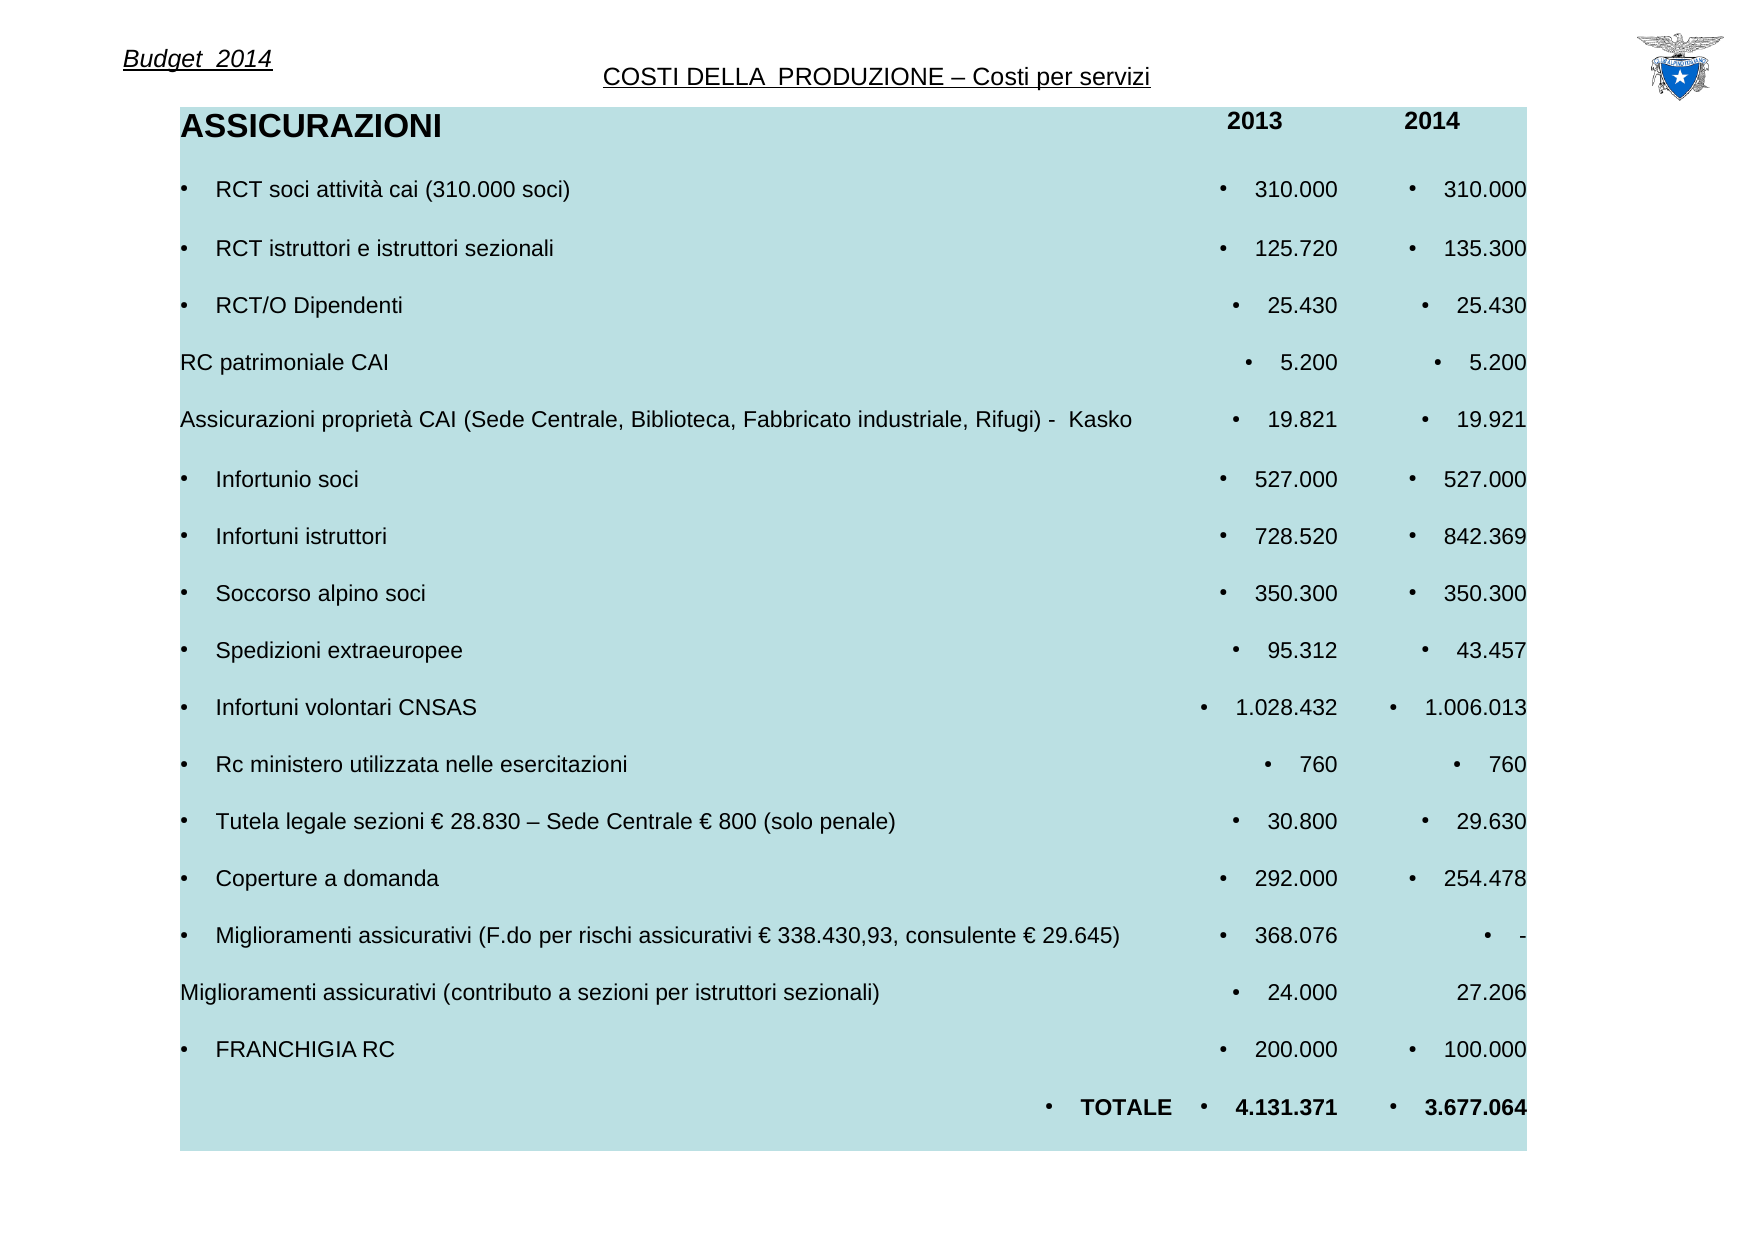

Budget 2014
COSTI DELLA PRODUZIONE – Costi per servizi
| ASSICURAZIONI | 2013 | 2014 |
| --- | --- | --- |
| RCT soci attività cai (310.000 soci) | 310.000 | 310.000 |
| RCT istruttori e istruttori sezionali | 125.720 | 135.300 |
| RCT/O Dipendenti | 25.430 | 25.430 |
| RC patrimoniale CAI | 5.200 | 5.200 |
| Assicurazioni proprietà CAI (Sede Centrale, Biblioteca, Fabbricato industriale, Rifugi) - Kasko | 19.821 | 19.921 |
| Infortunio soci | 527.000 | 527.000 |
| Infortuni istruttori | 728.520 | 842.369 |
| Soccorso alpino soci | 350.300 | 350.300 |
| Spedizioni extraeuropee | 95.312 | 43.457 |
| Infortuni volontari CNSAS | 1.028.432 | 1.006.013 |
| Rc ministero utilizzata nelle esercitazioni | 760 | 760 |
| Tutela legale sezioni € 28.830 – Sede Centrale € 800 (solo penale) | 30.800 | 29.630 |
| Coperture a domanda | 292.000 | 254.478 |
| Miglioramenti assicurativi (F.do per rischi assicurativi € 338.430,93, consulente € 29.645) | 368.076 | - |
| Miglioramenti assicurativi (contributo a sezioni per istruttori sezionali) | 24.000 | 27.206 |
| FRANCHIGIA RC | 200.000 | 100.000 |
| TOTALE | 4.131.371 | 3.677.064 |